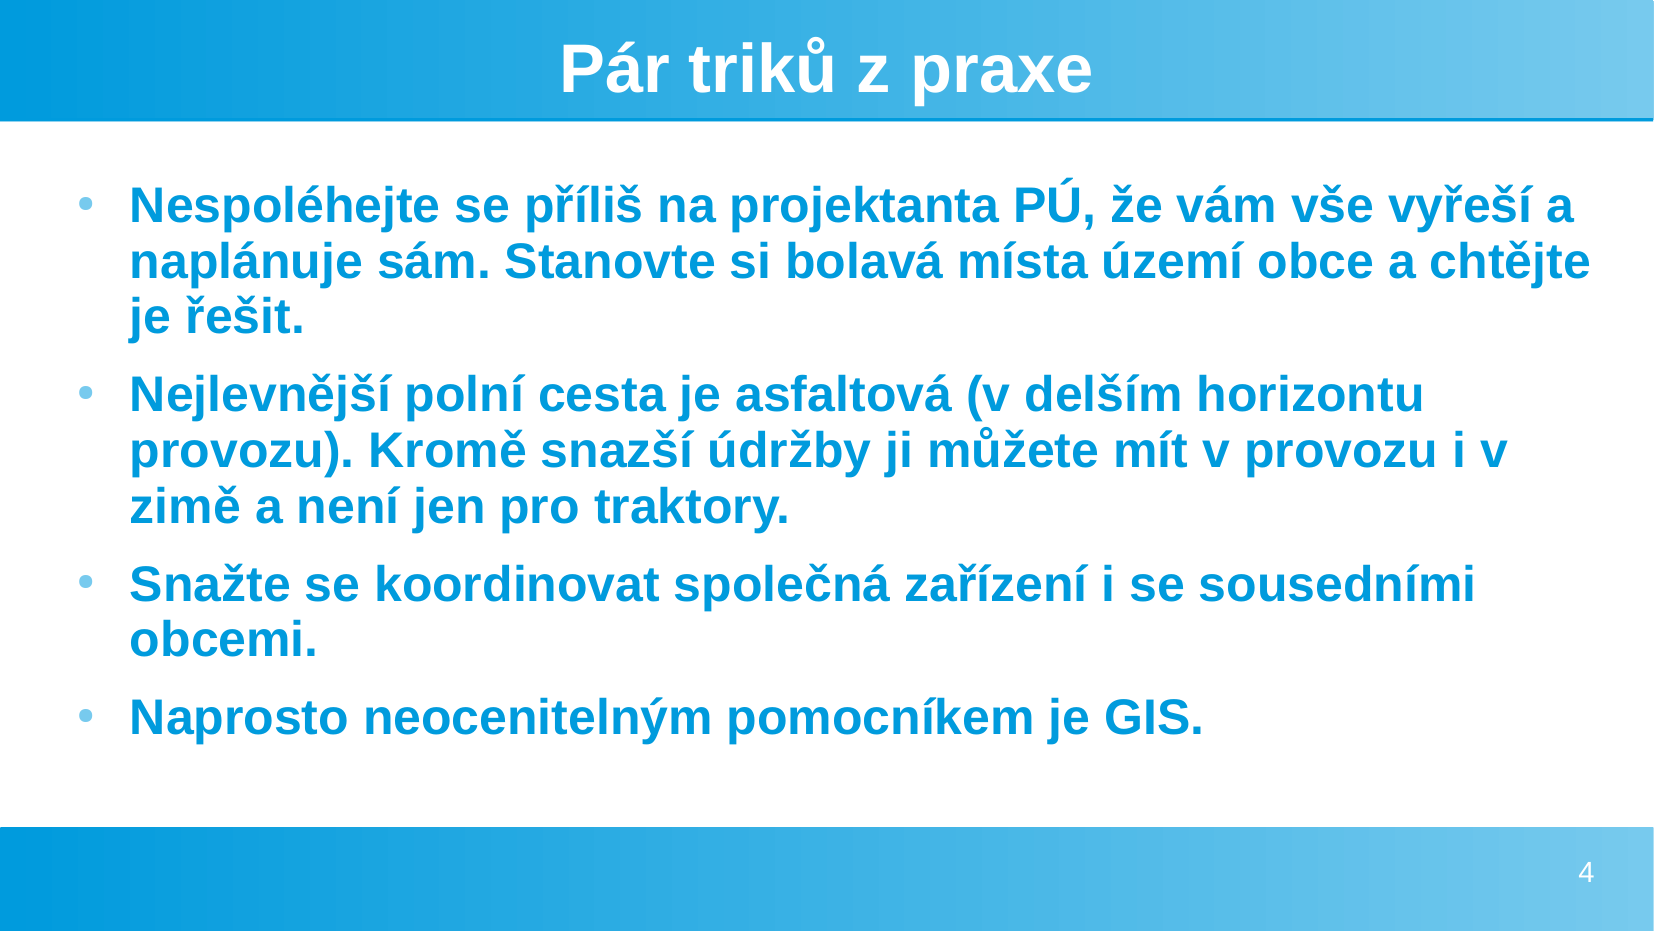

# Pár triků z praxe
Nespoléhejte se příliš na projektanta PÚ, že vám vše vyřeší a naplánuje sám. Stanovte si bolavá místa území obce a chtějte je řešit.
Nejlevnější polní cesta je asfaltová (v delším horizontu provozu). Kromě snazší údržby ji můžete mít v provozu i v zimě a není jen pro traktory.
Snažte se koordinovat společná zařízení i se sousedními obcemi.
Naprosto neocenitelným pomocníkem je GIS.
4